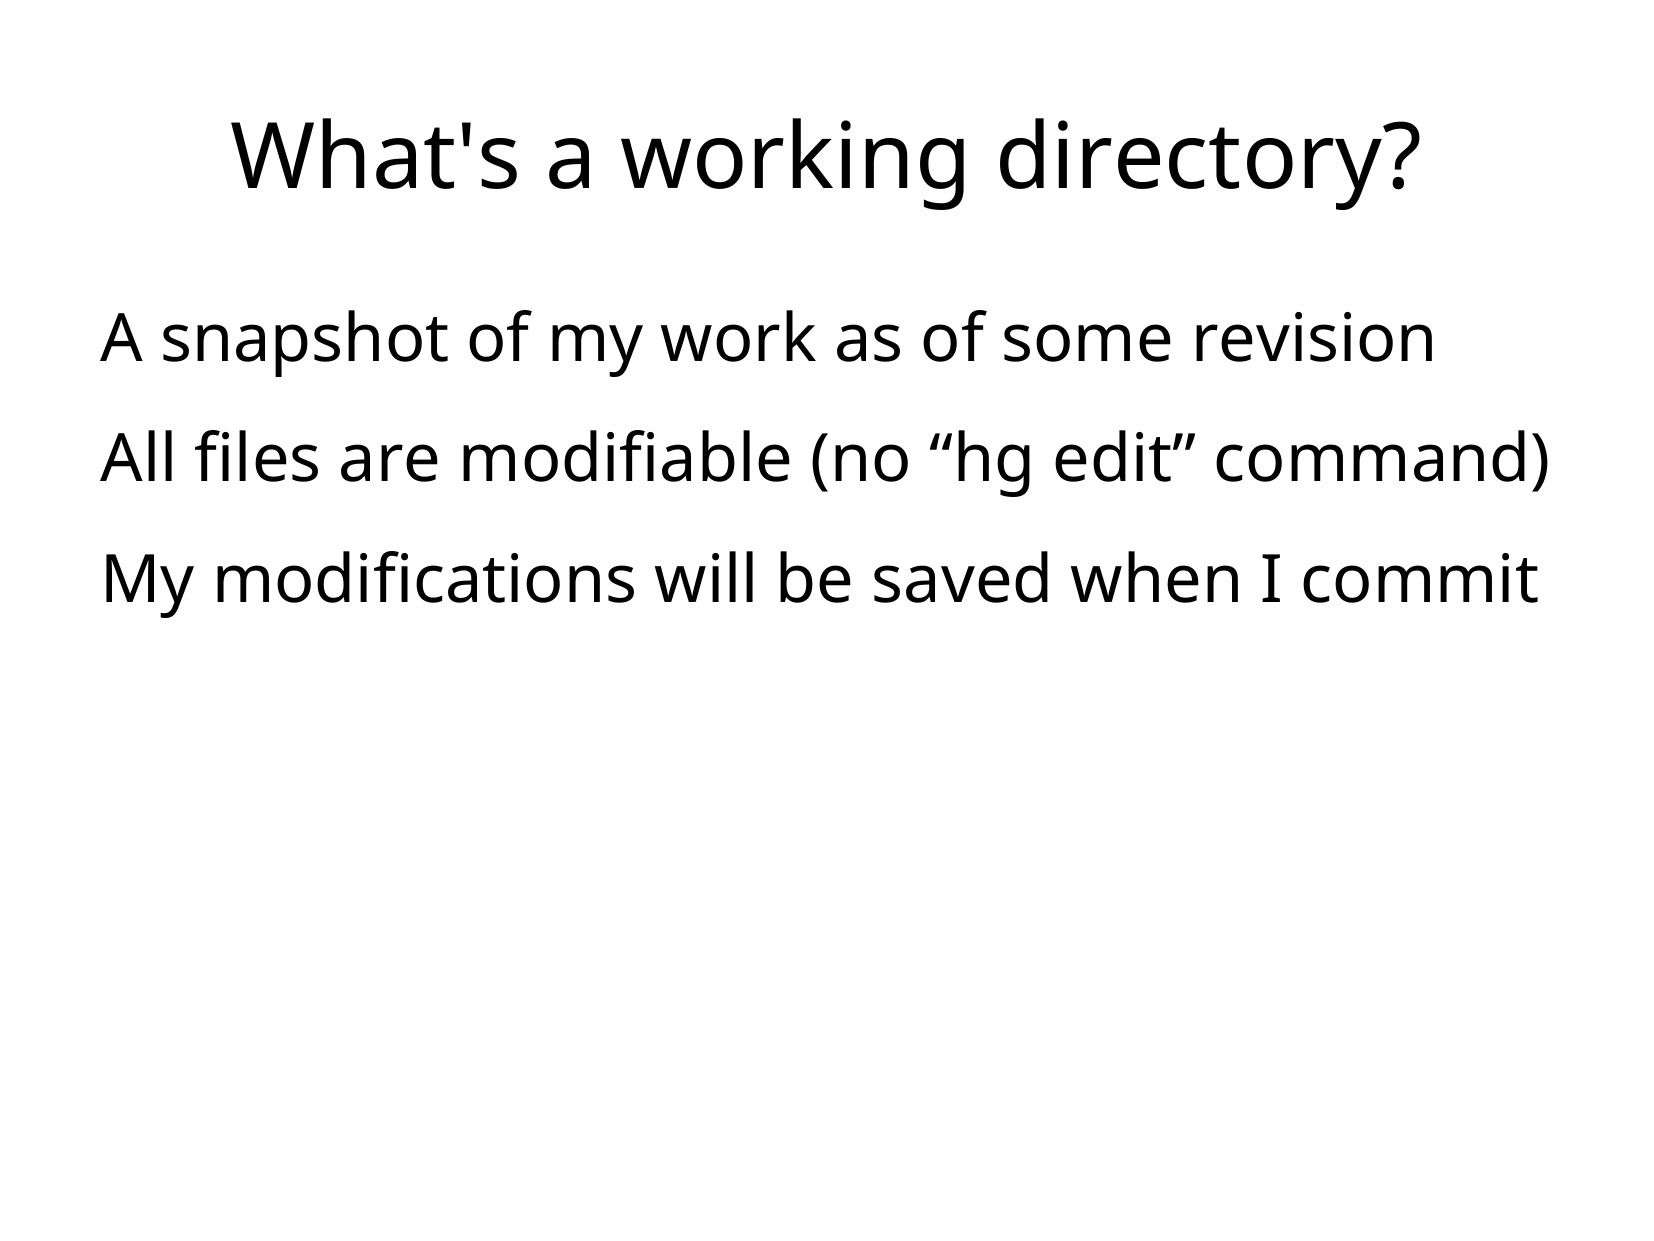

# What's a working directory?
A snapshot of my work as of some revision
All files are modifiable (no “hg edit” command)
My modifications will be saved when I commit